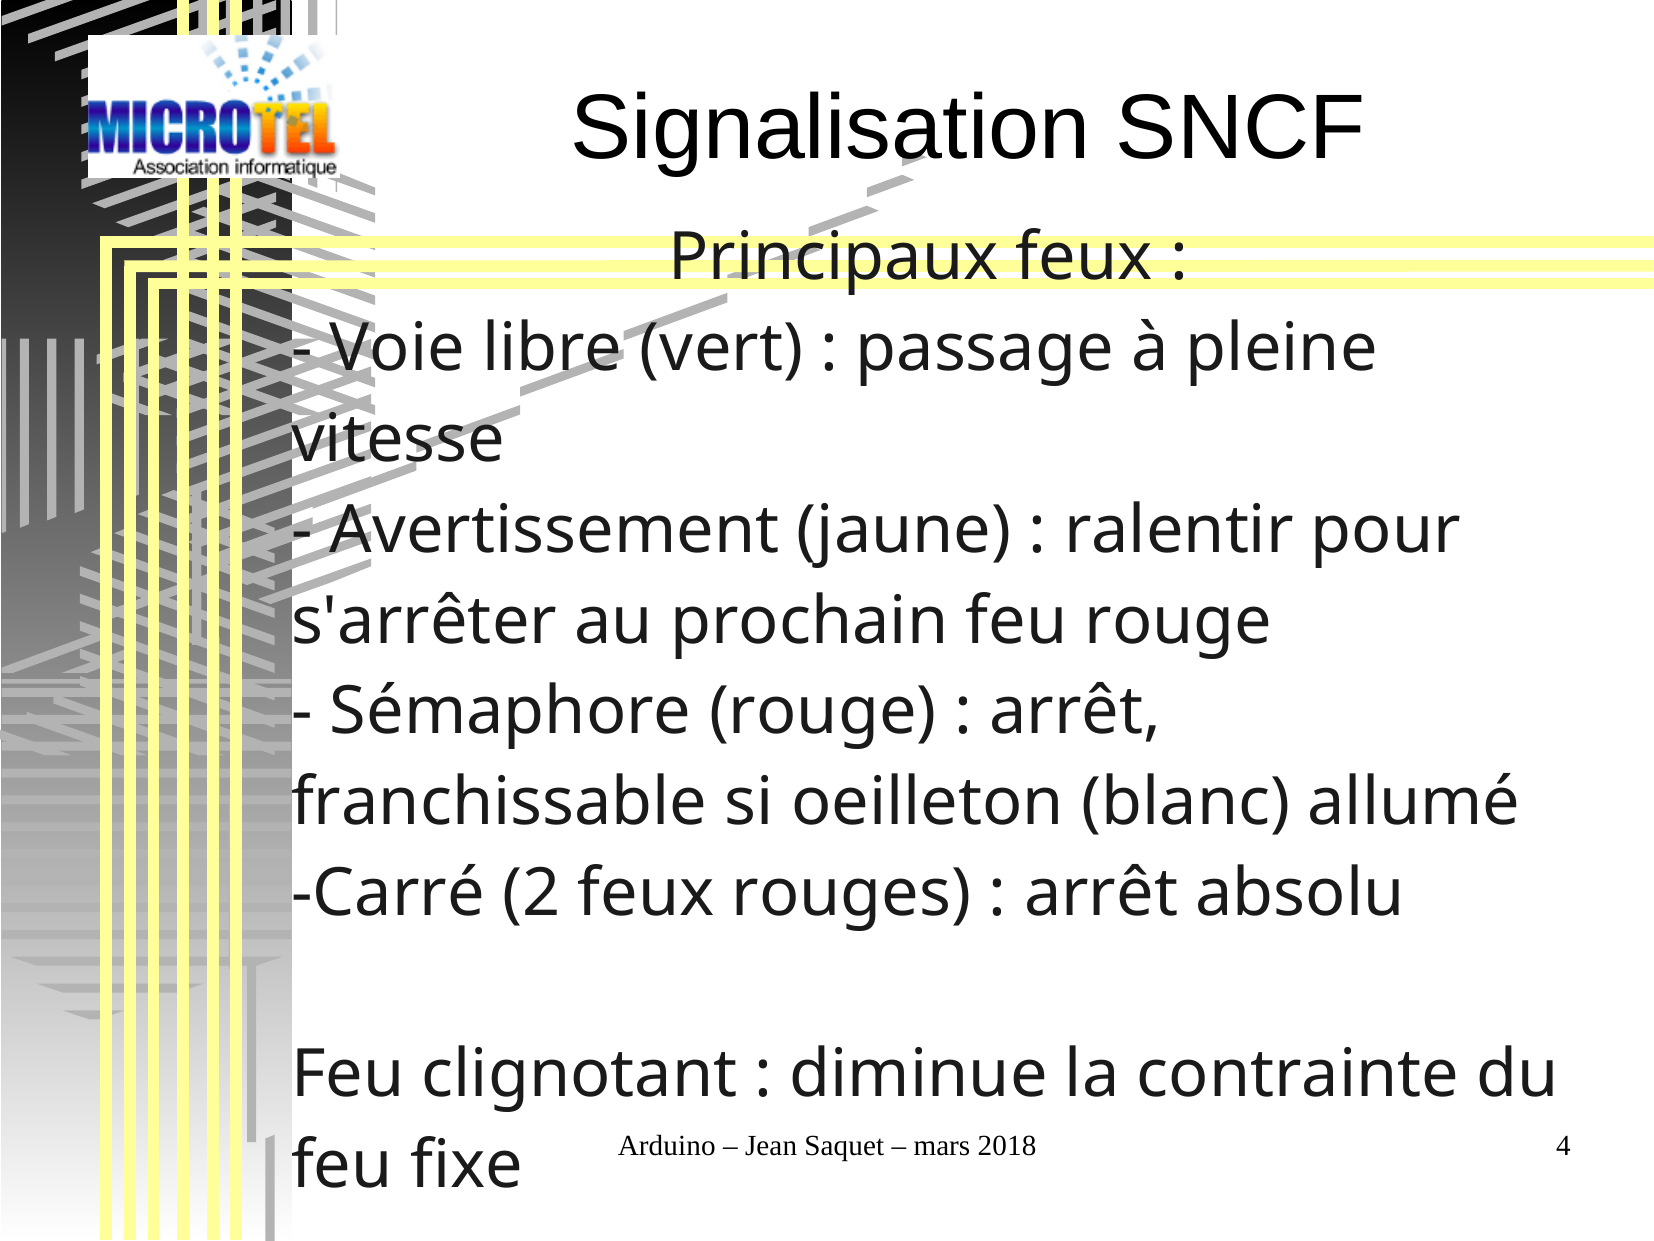

# Signalisation SNCF
Principaux feux :
- Voie libre (vert) : passage à pleine vitesse
- Avertissement (jaune) : ralentir pour s'arrêter au prochain feu rouge
- Sémaphore (rouge) : arrêt, franchissable si oeilleton (blanc) allumé
-Carré (2 feux rouges) : arrêt absolu
Feu clignotant : diminue la contrainte du feu fixe
4